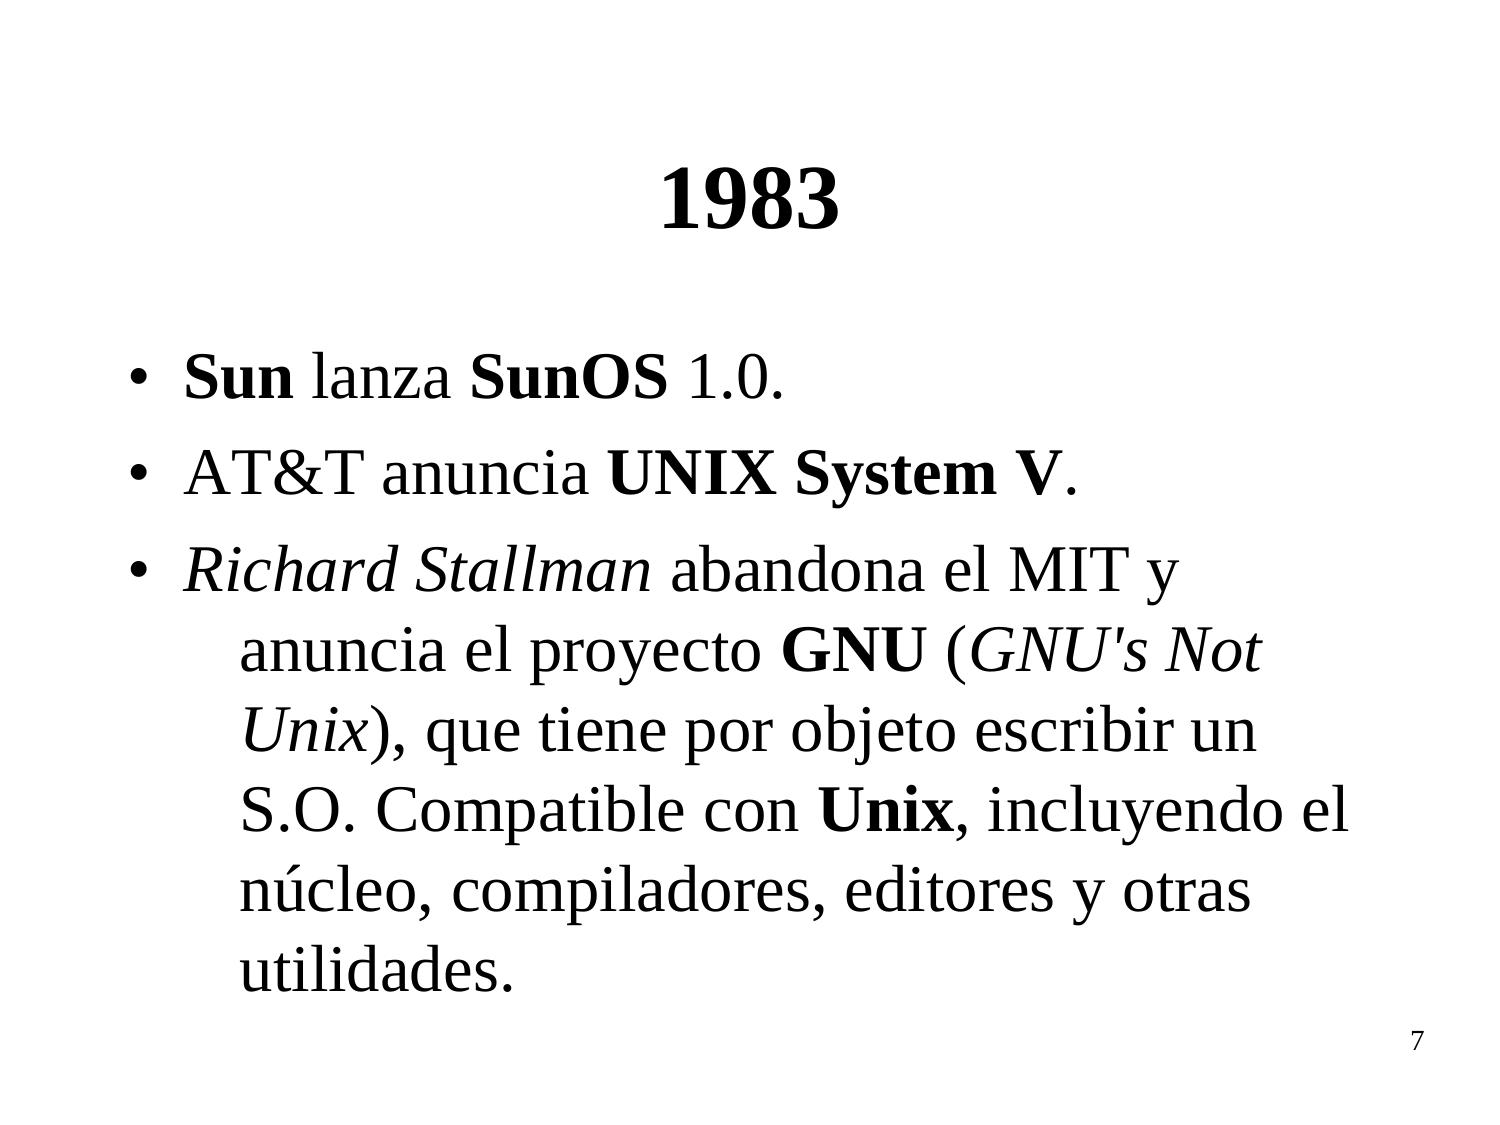

# 1983
Sun lanza SunOS 1.0.
AT&T anuncia UNIX System V.
Richard Stallman abandona el MIT y anuncia el proyecto GNU (GNU's Not Unix), que tiene por objeto escribir un S.O. Compatible con Unix, incluyendo el núcleo, compiladores, editores y otras utilidades.
7